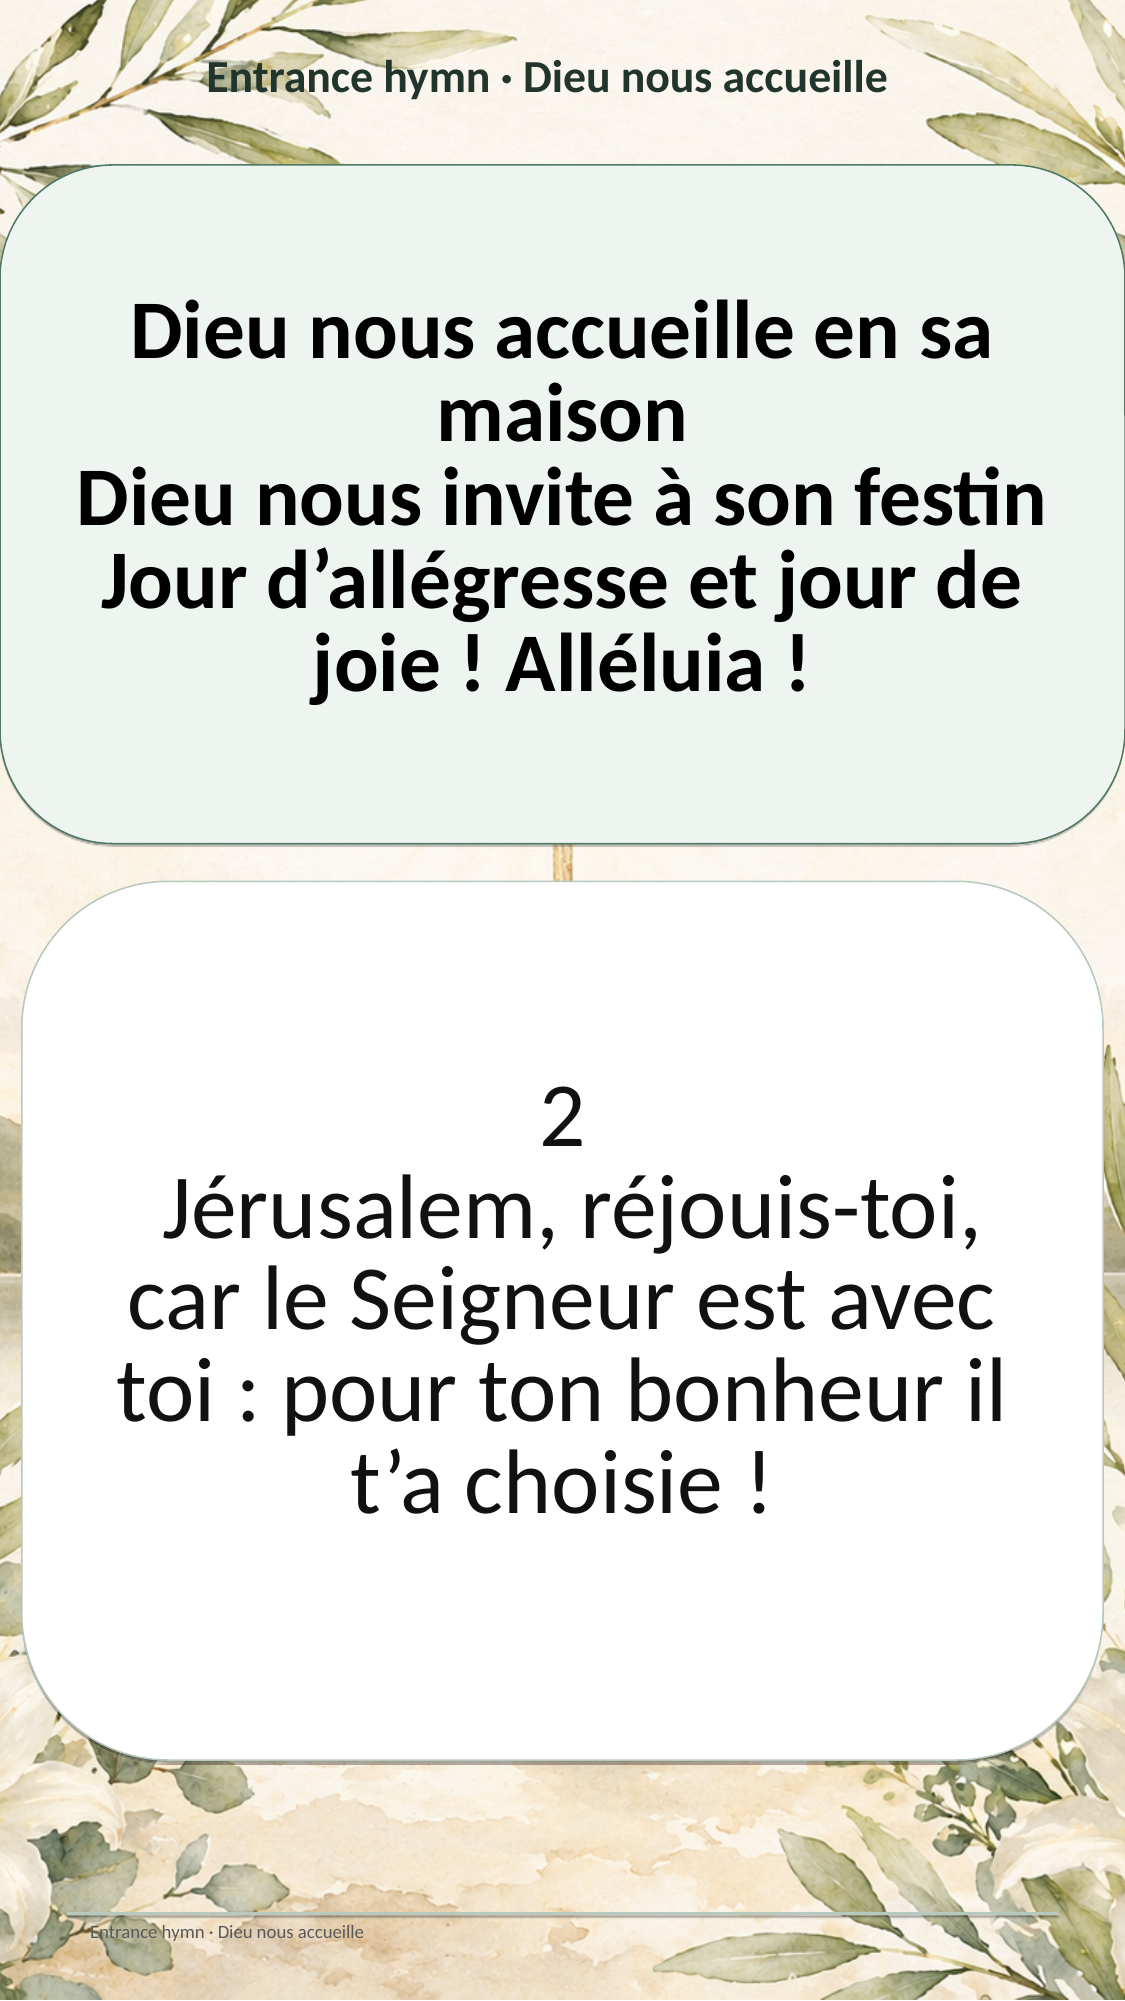

Entrance hymn · Dieu nous accueille
Dieu nous accueille en sa maison
Dieu nous invite à son festin
Jour d’allégresse et jour de joie ! Alléluia !
2
 Jérusalem, réjouis-toi, car le Seigneur est avec toi : pour ton bonheur il t’a choisie !
Entrance hymn · Dieu nous accueille